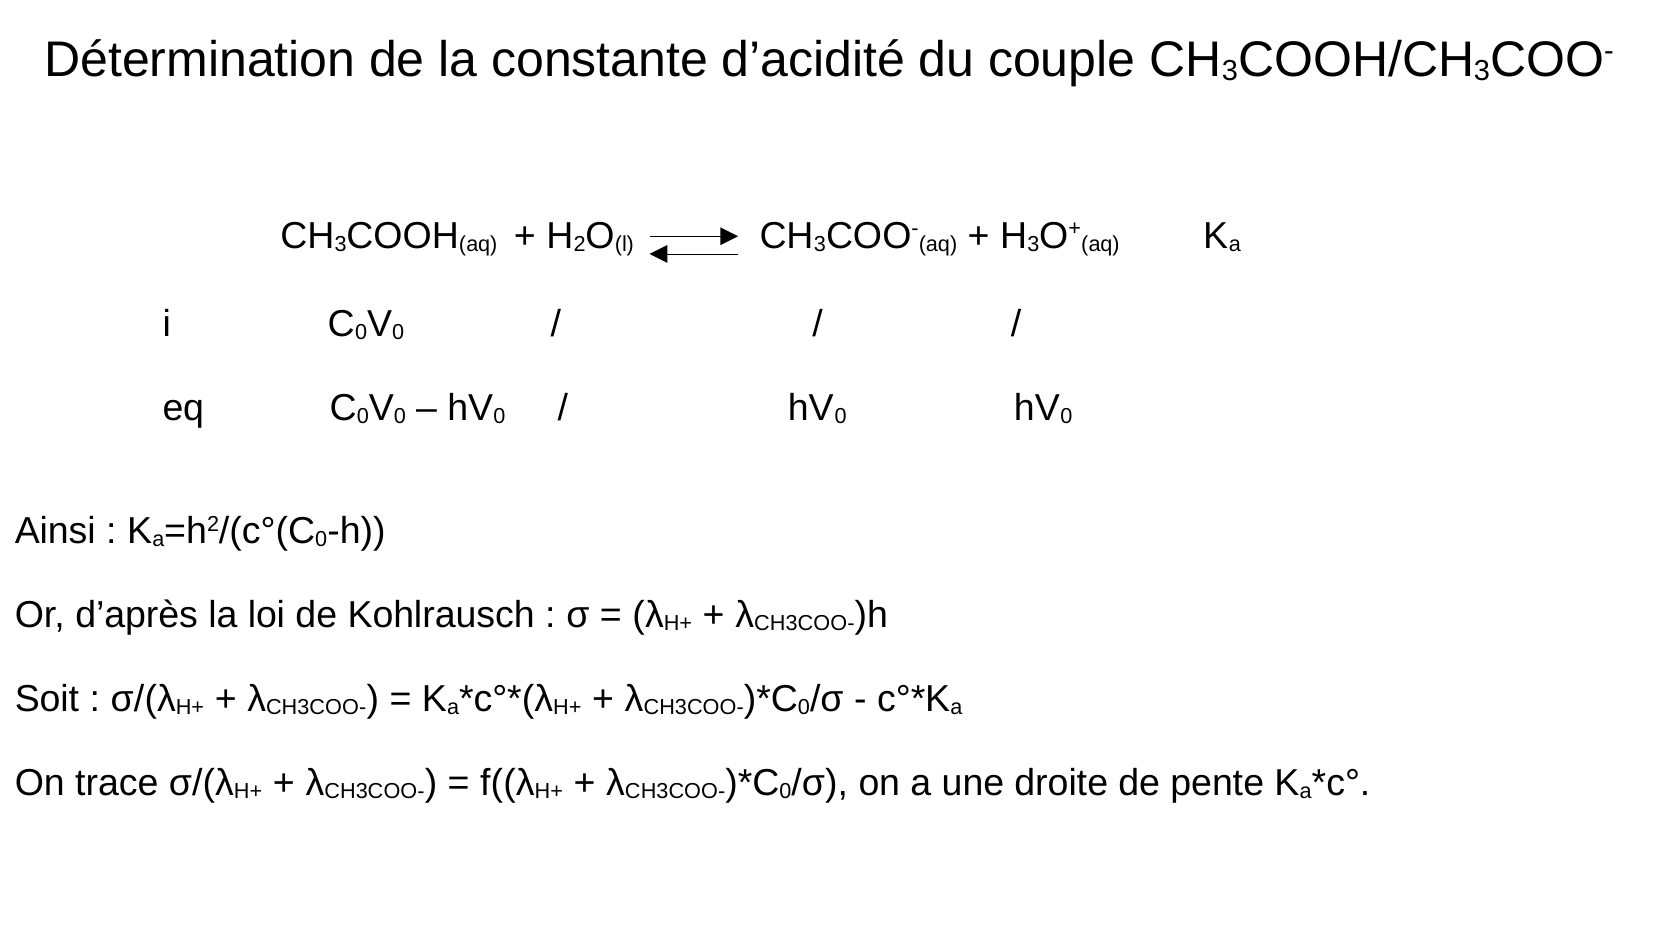

Détermination de la constante d’acidité du couple CH3COOH/CH3COO-
CH3COOH(aq) + H2O(l) CH3COO-(aq) + H3O+(aq) Ka
i C0V0 / / /
eq C0V0 – hV0 / hV0 hV0
Ainsi : Ka=h2/(c°(C0-h))
Or, d’après la loi de Kohlrausch : σ = (λH+ + λCH3COO-)h
Soit : σ/(λH+ + λCH3COO-) = Ka*c°*(λH+ + λCH3COO-)*C0/σ - c°*Ka
On trace σ/(λH+ + λCH3COO-) = f((λH+ + λCH3COO-)*C0/σ), on a une droite de pente Ka*c°.